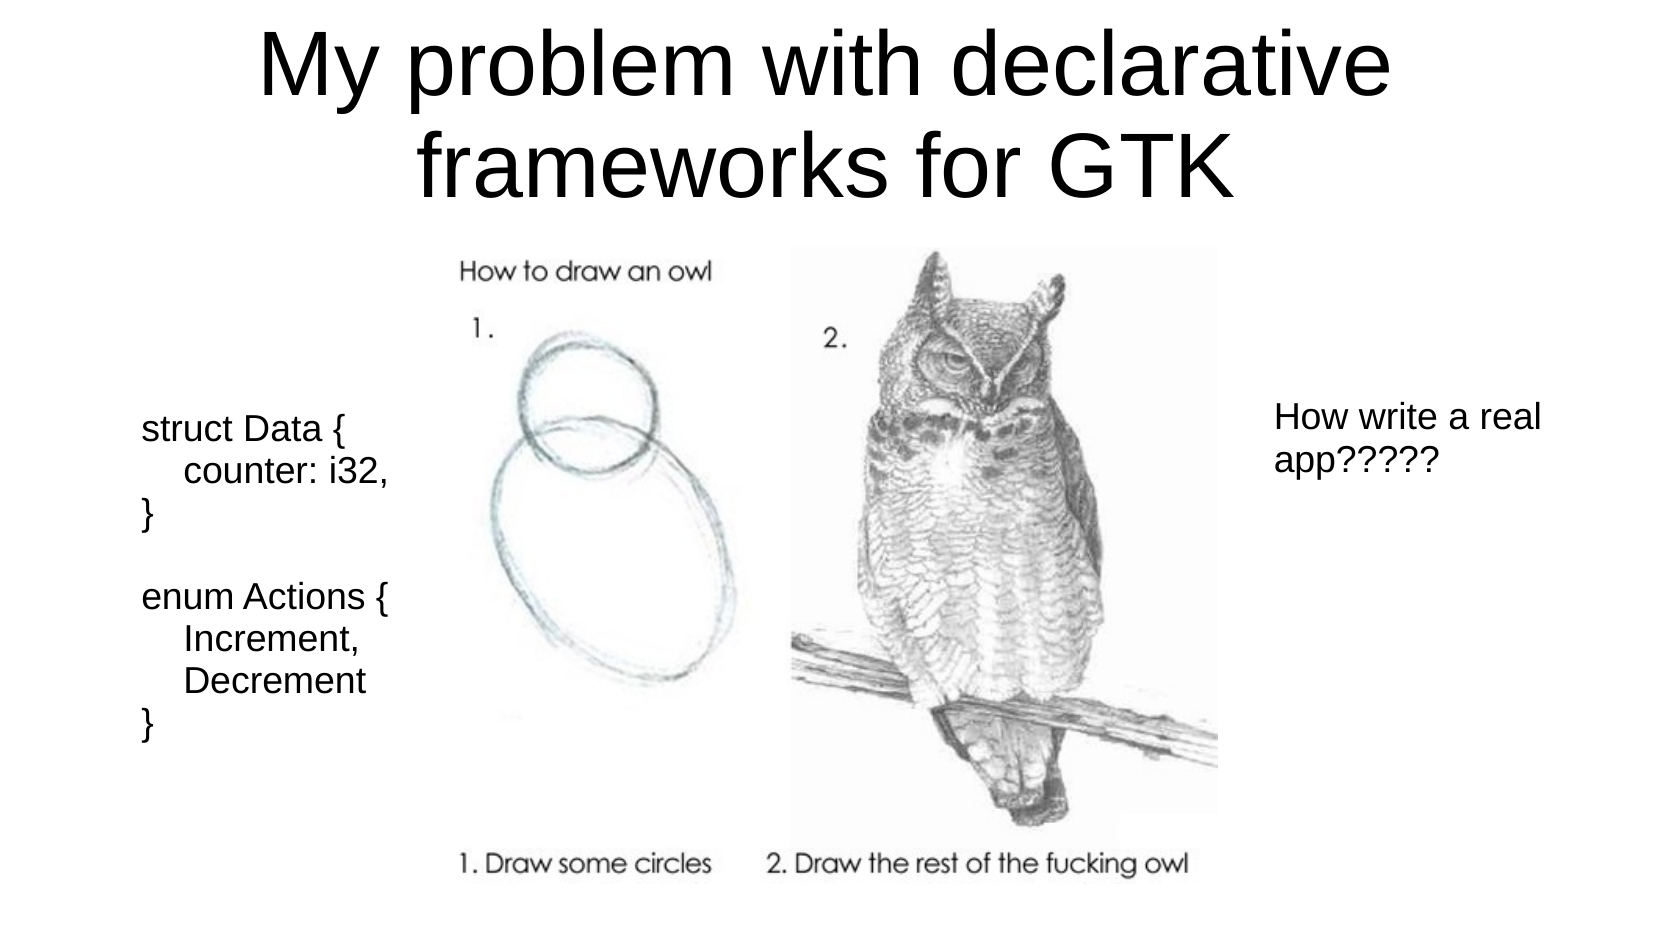

# My problem with declarative frameworks for GTK
How write a real app?????
struct Data {
 counter: i32,
}
enum Actions {
 Increment,
 Decrement
}